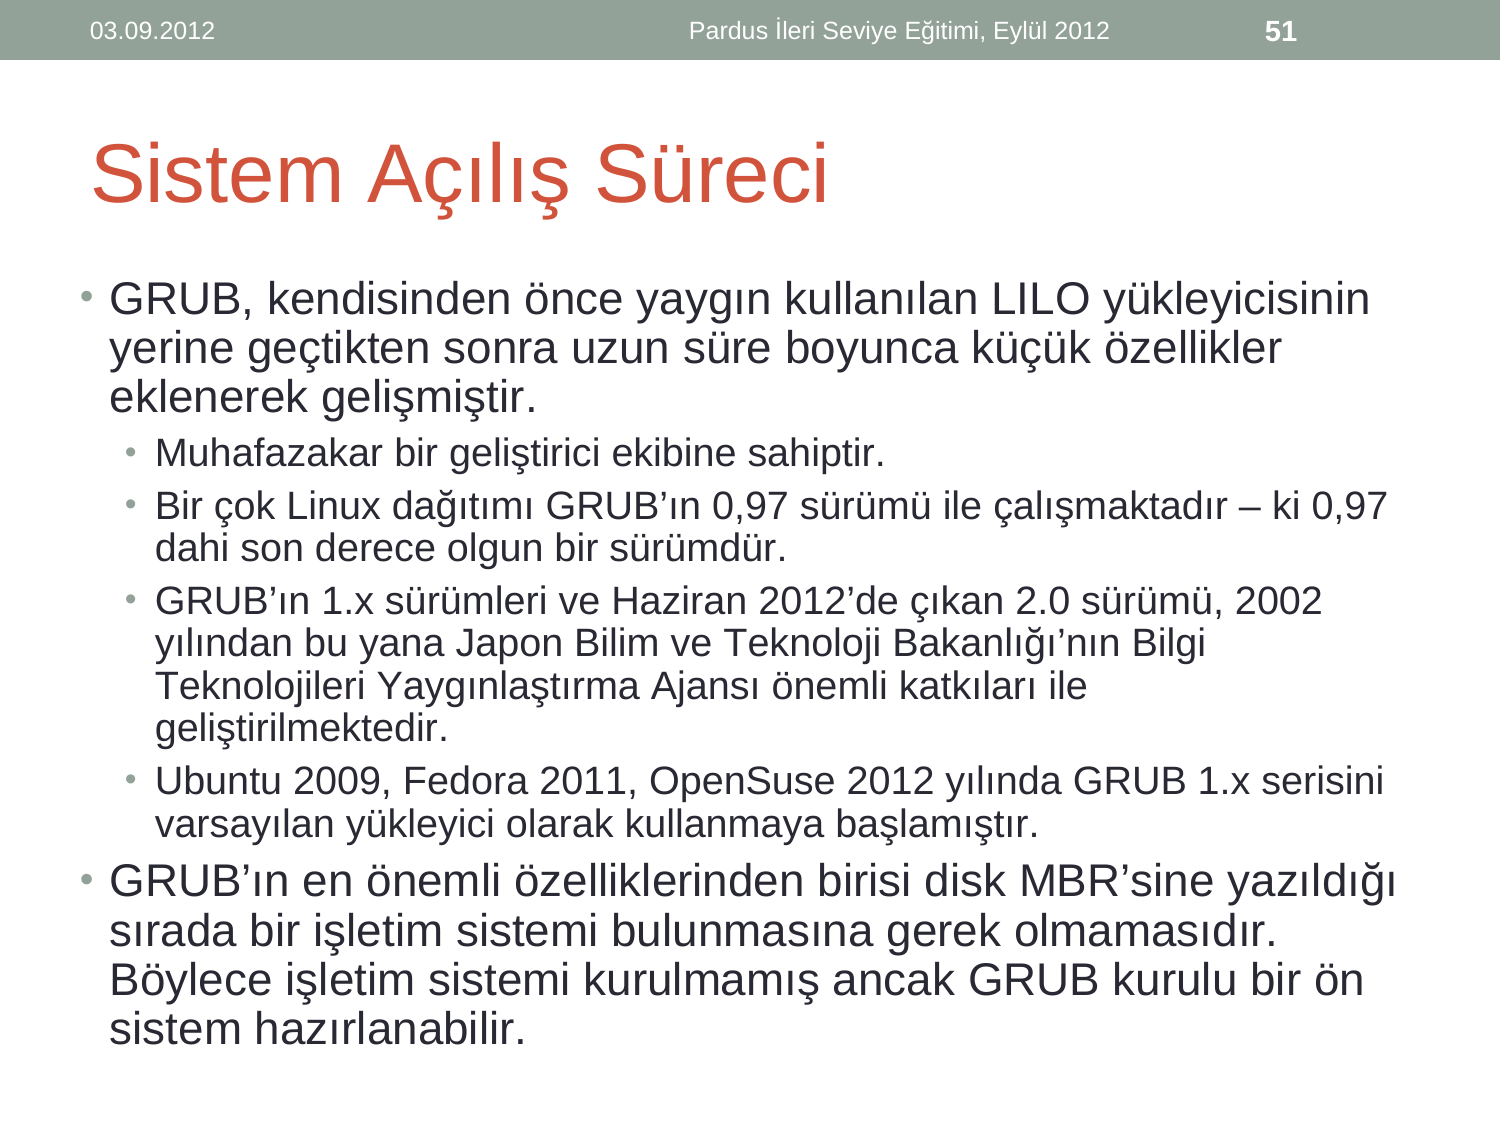

03.09.2012
Pardus İleri Seviye Eğitimi, Eylül 2012
# Sistem Açılış Süreci
GRUB, kendisinden önce yaygın kullanılan LILO yükleyicisinin yerine geçtikten sonra uzun süre boyunca küçük özellikler eklenerek gelişmiştir.
Muhafazakar bir geliştirici ekibine sahiptir.
Bir çok Linux dağıtımı GRUB’ın 0,97 sürümü ile çalışmaktadır – ki 0,97 dahi son derece olgun bir sürümdür.
GRUB’ın 1.x sürümleri ve Haziran 2012’de çıkan 2.0 sürümü, 2002 yılından bu yana Japon Bilim ve Teknoloji Bakanlığı’nın Bilgi Teknolojileri Yaygınlaştırma Ajansı önemli katkıları ile geliştirilmektedir.
Ubuntu 2009, Fedora 2011, OpenSuse 2012 yılında GRUB 1.x serisini varsayılan yükleyici olarak kullanmaya başlamıştır.
GRUB’ın en önemli özelliklerinden birisi disk MBR’sine yazıldığı sırada bir işletim sistemi bulunmasına gerek olmamasıdır. Böylece işletim sistemi kurulmamış ancak GRUB kurulu bir ön sistem hazırlanabilir.